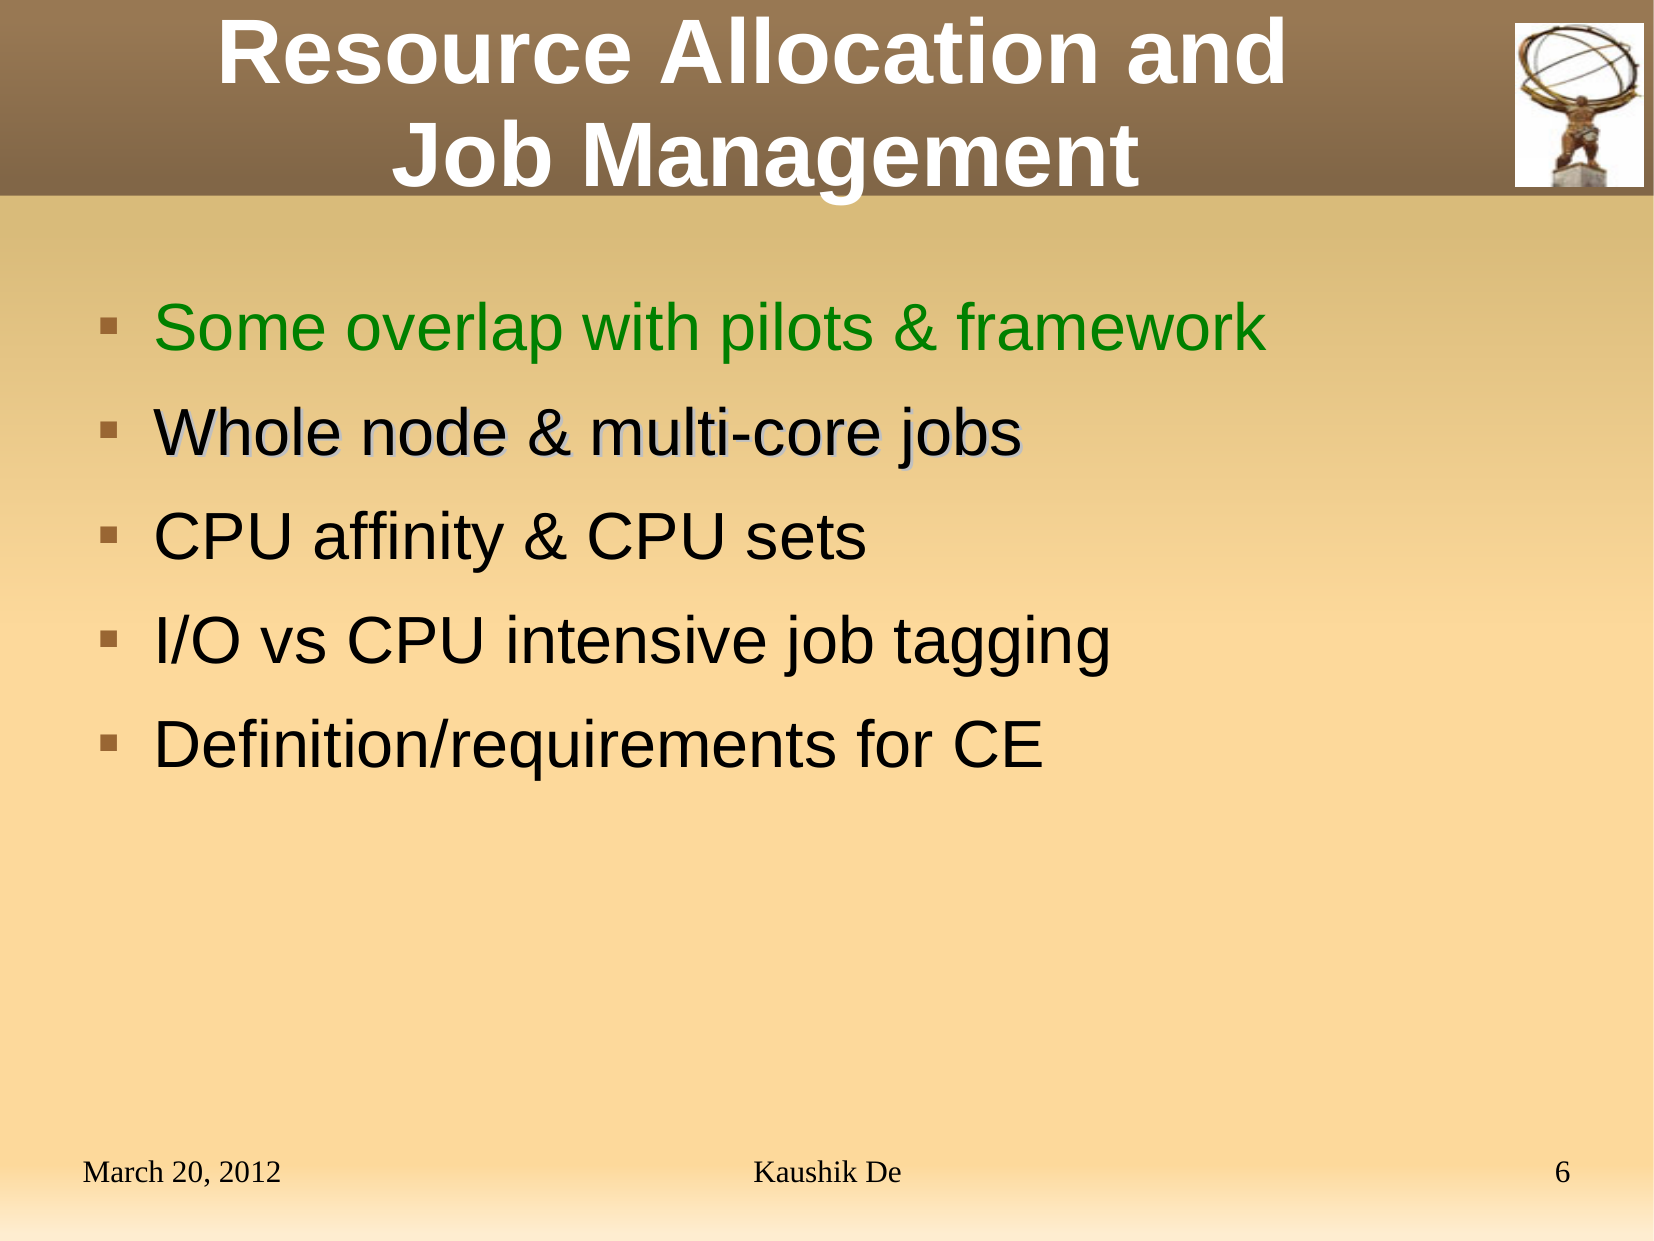

# Resource Allocation and Job Management
Some overlap with pilots & framework
Whole node & multi-core jobs
CPU affinity & CPU sets
I/O vs CPU intensive job tagging
Definition/requirements for CE
March 20, 2012
Kaushik De
6